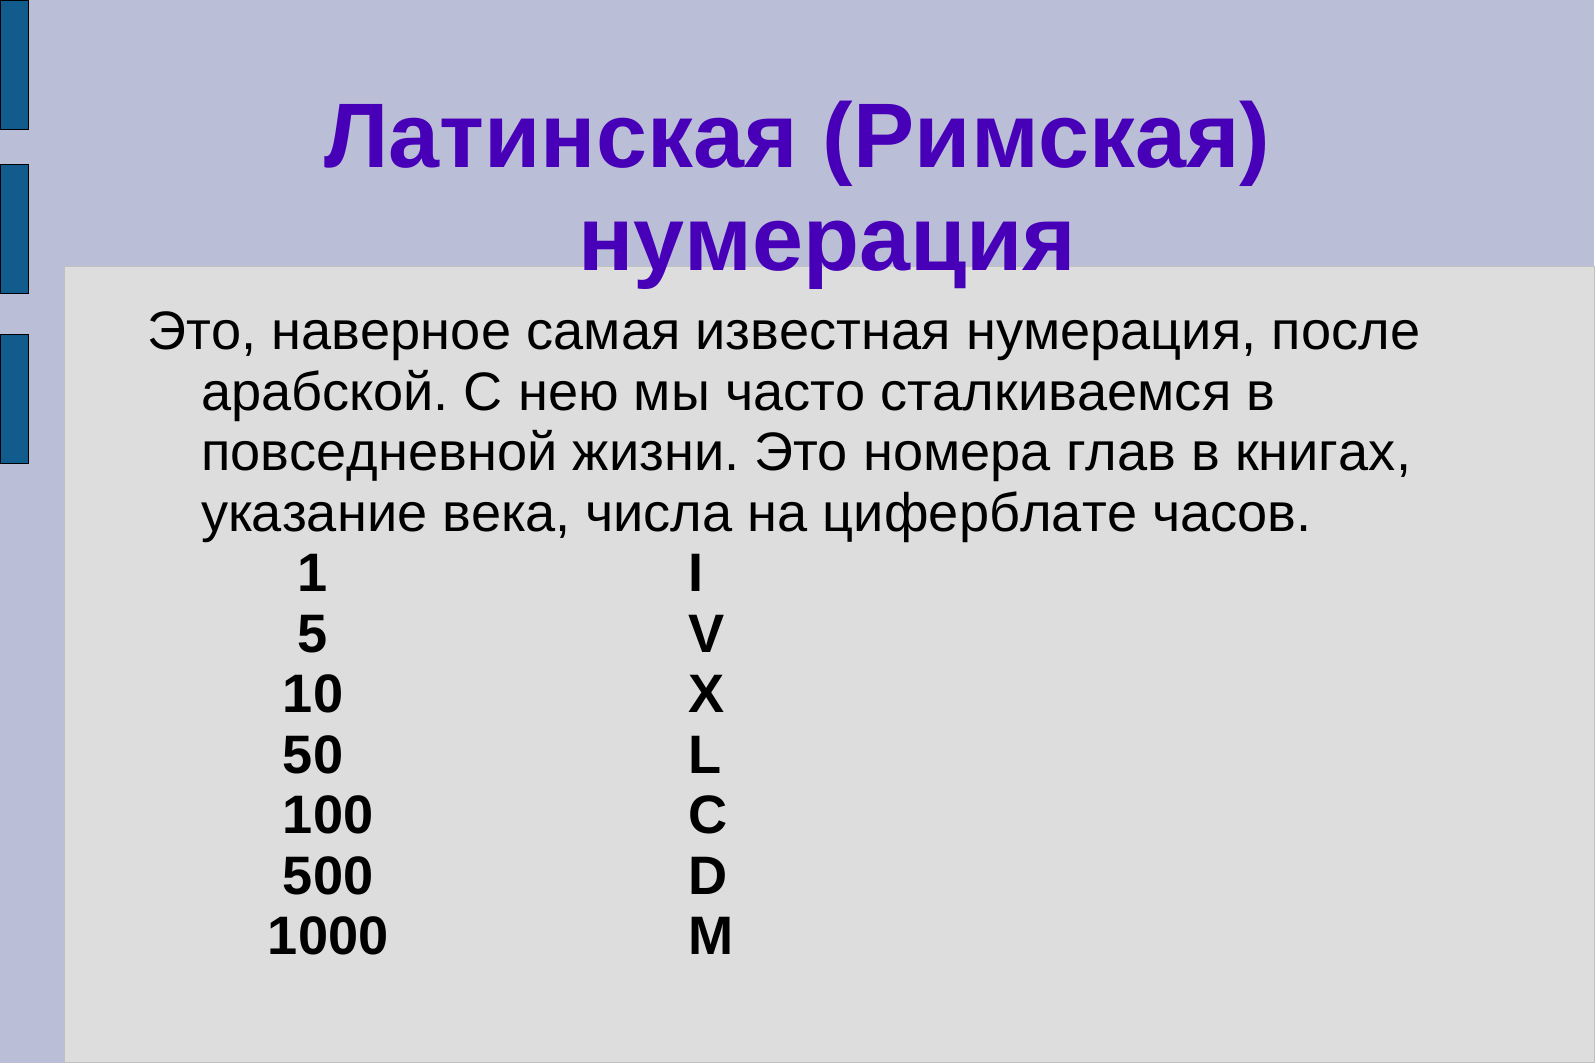

# Латинская (Римская) нумерация
Это, наверное самая известная нумерация, после арабской. С нею мы часто сталкиваемся в повседневной жизни. Это номера глав в книгах, указание века, числа на циферблате часов.
 1 I
 5 V
 10 X
 50 L
 100 C
 500 D
 1000 M